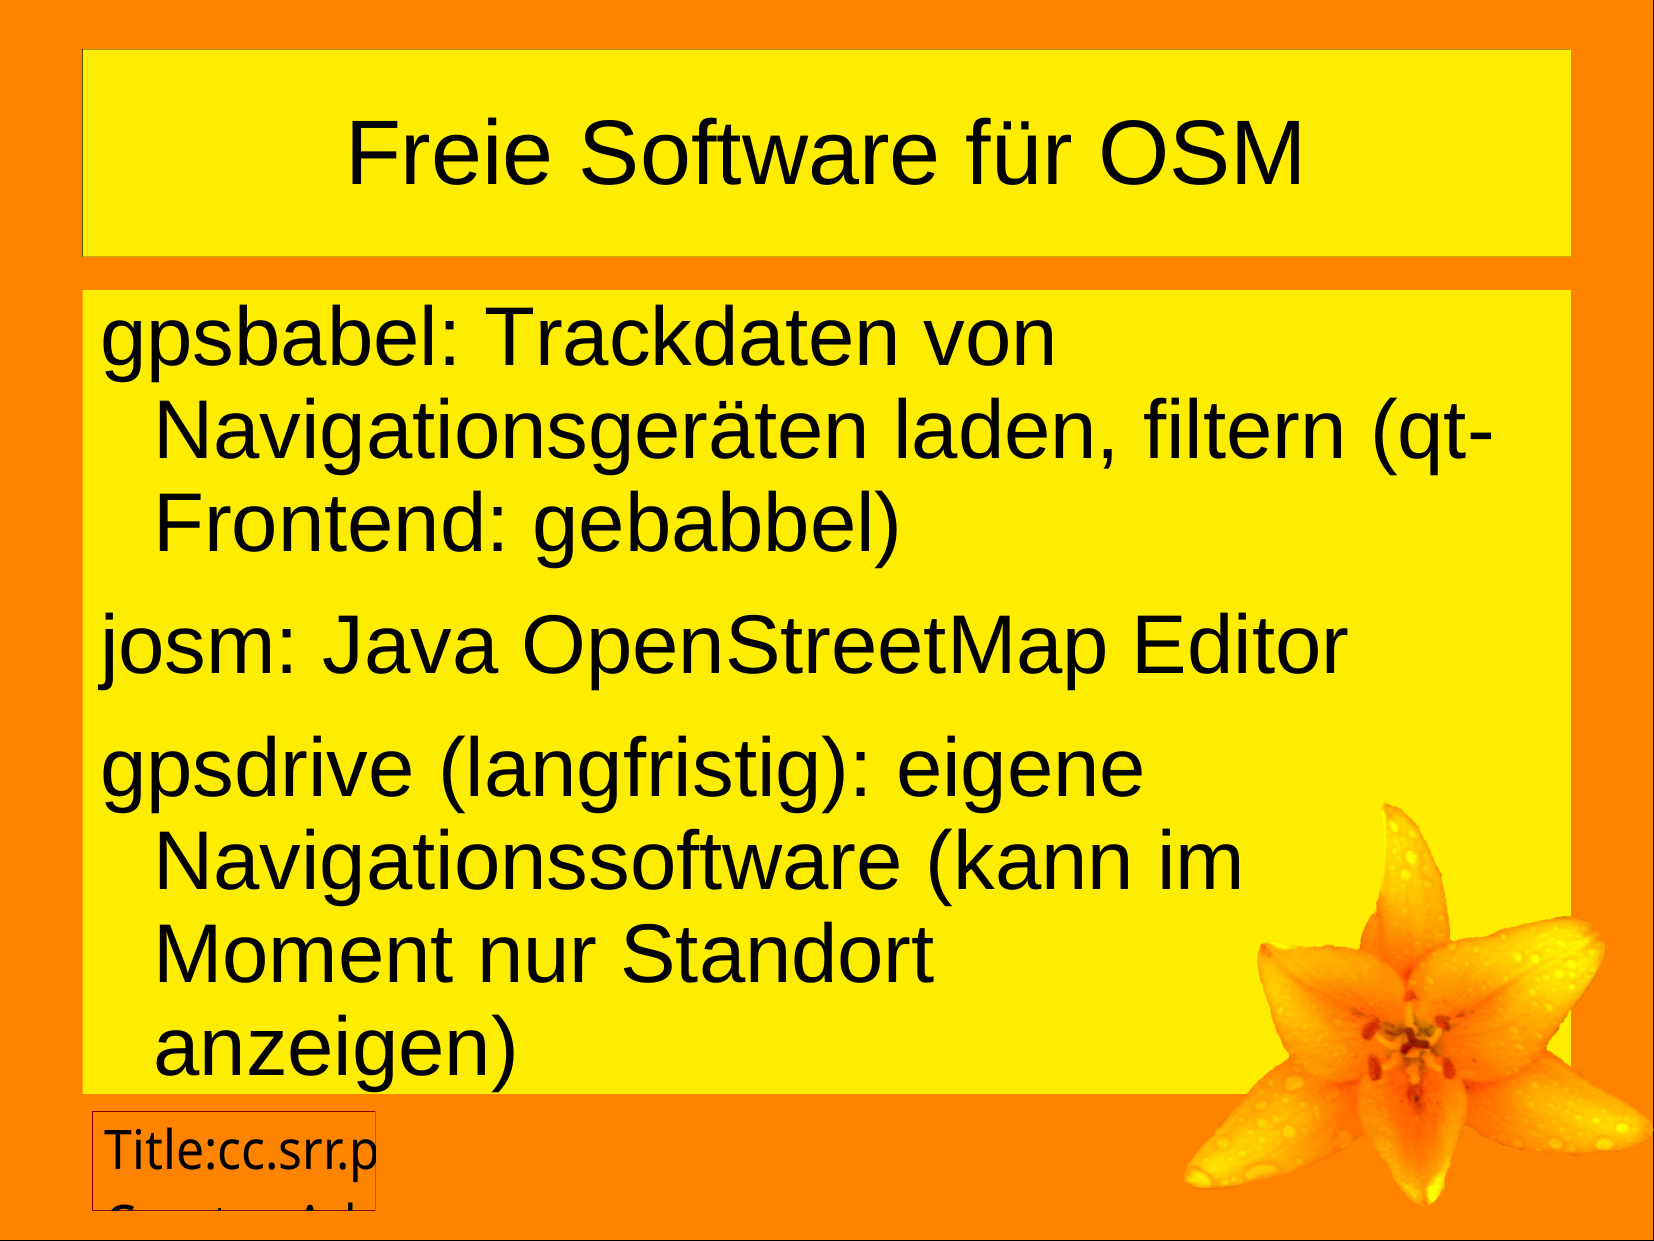

# Freie Software für OSM
gpsbabel: Trackdaten von Navigationsgeräten laden, filtern (qt-Frontend: gebabbel)
josm: Java OpenStreetMap Editor
gpsdrive (langfristig): eigene Navigationssoftware (kann im
Moment nur Standort
anzeigen)